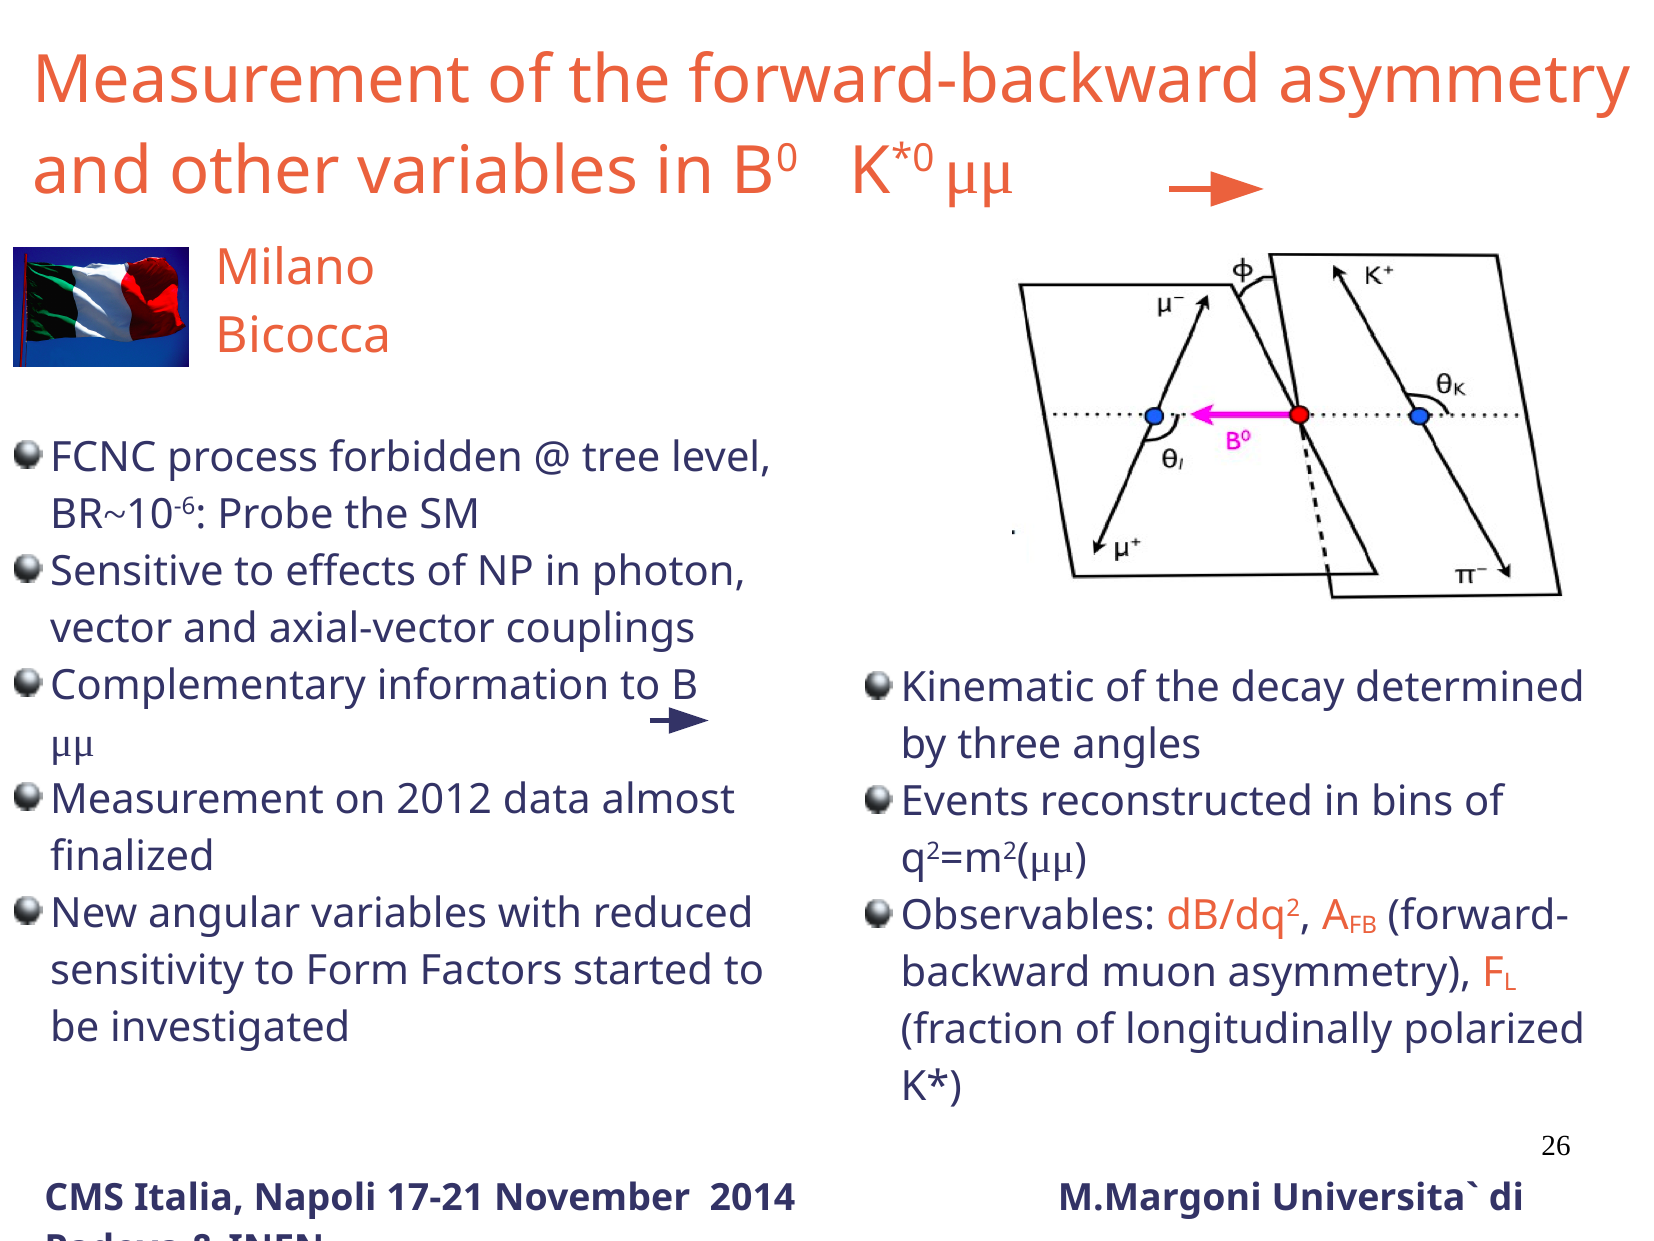

Measurement of the forward-backward asymmetry and other variables in B0 K*0 μμ
Milano Bicocca
FCNC process forbidden @ tree level, BR~10-6: Probe the SM
Sensitive to effects of NP in photon, vector and axial-vector couplings
Complementary information to B μμ
Measurement on 2012 data almost finalized
New angular variables with reduced sensitivity to Form Factors started to be investigated
Kinematic of the decay determined by three angles
Events reconstructed in bins of q2=m2(μμ)
Observables: dB/dq2, AFB (forward-backward muon asymmetry), FL (fraction of longitudinally polarized K*)
26
CMS Italia, Napoli 17-21 November 2014 M.Margoni Universita` di Padova & INFN